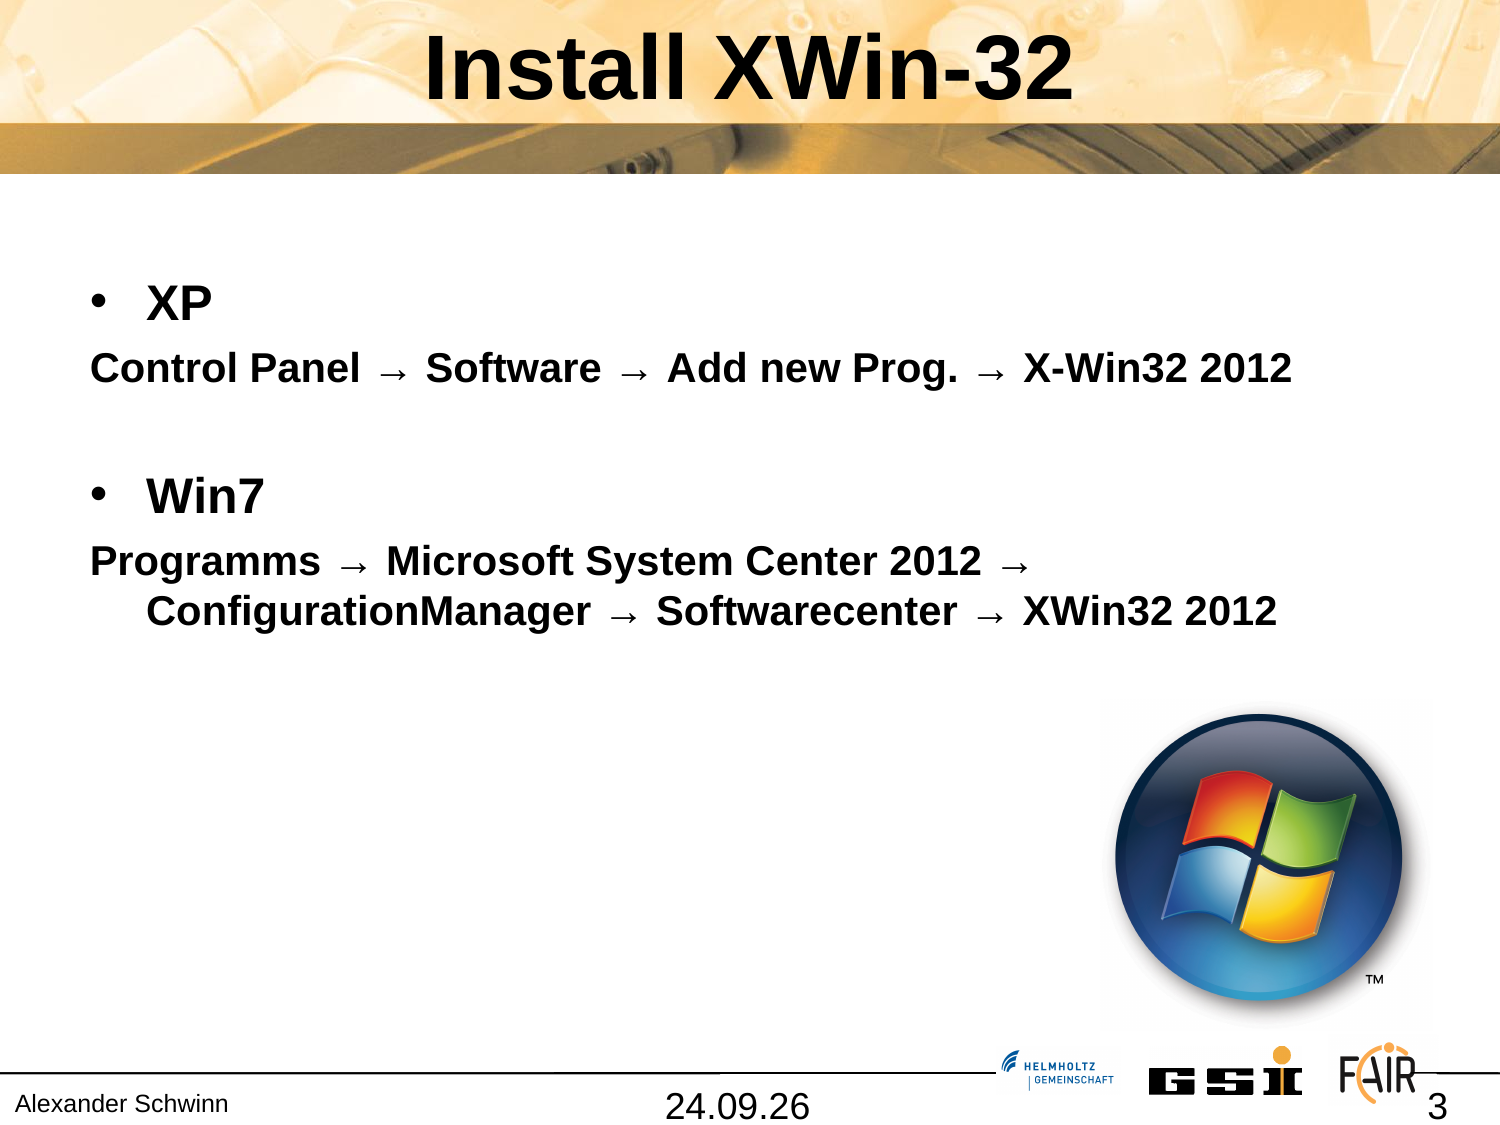

# Install XWin-32
XP
Control Panel → Software → Add new Prog. → X-Win32 2012
Win7
Programms → Microsoft System Center 2012 → ConfigurationManager → Softwarecenter → XWin32 2012
3